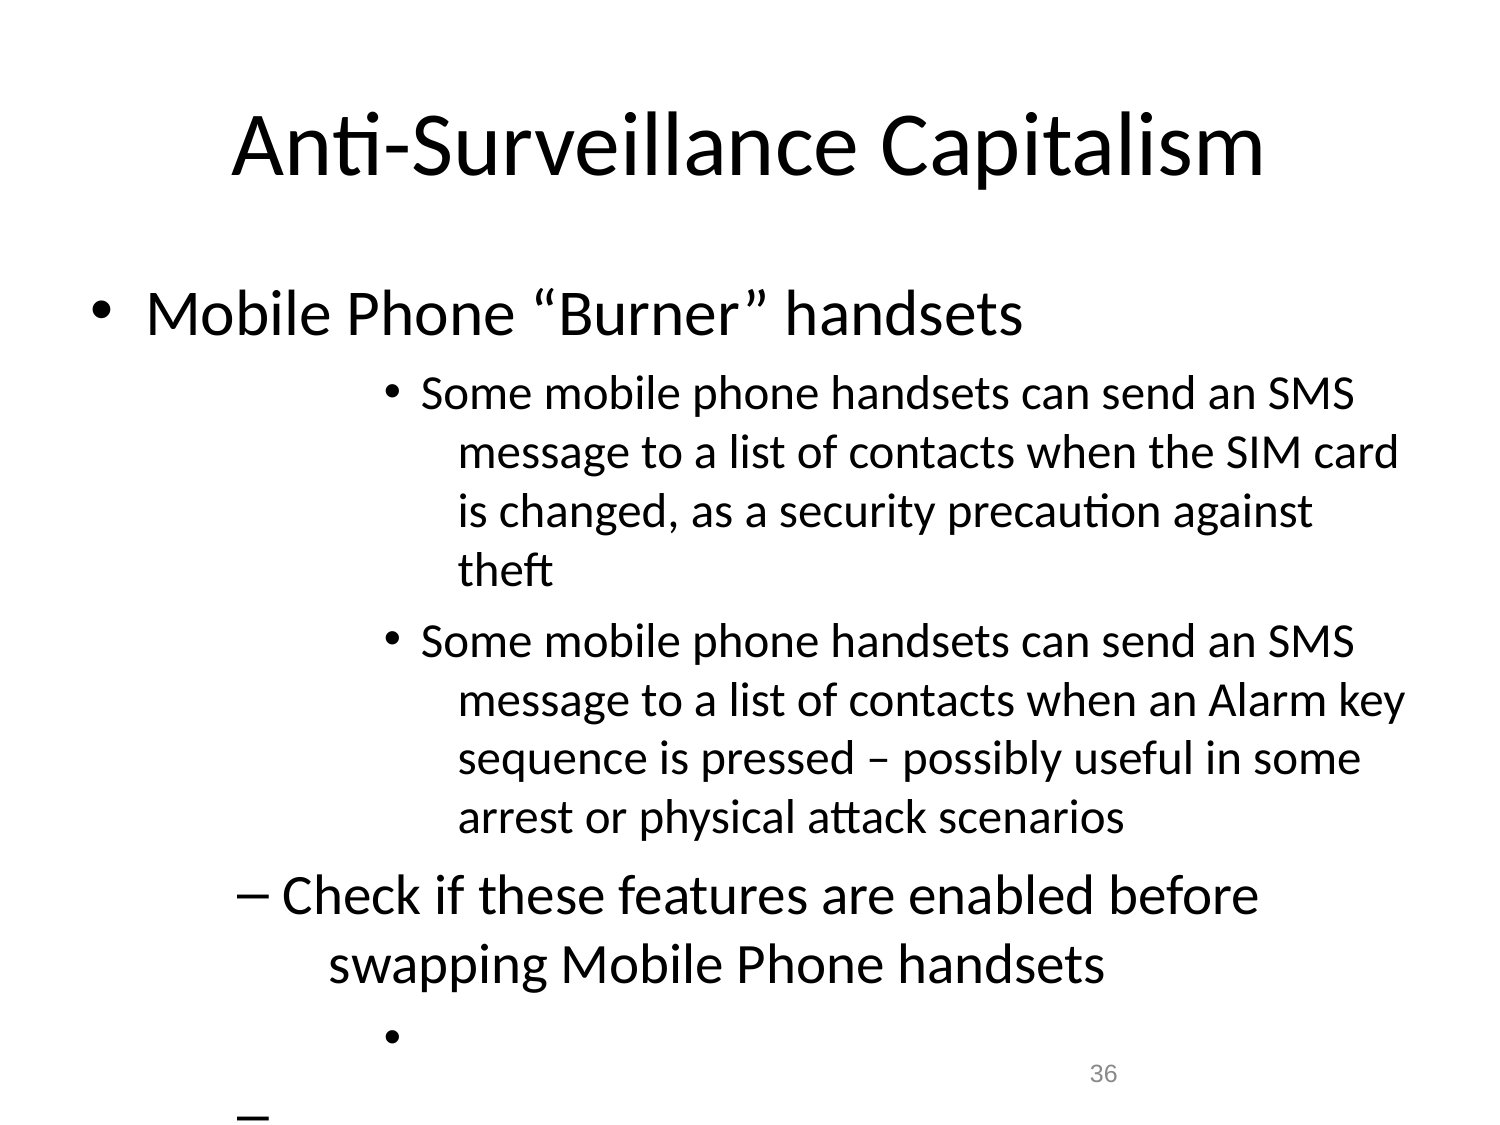

# Anti-Surveillance Capitalism
Mobile Phone “Burner” handsets
Some mobile phone handsets can send an SMS message to a list of contacts when the SIM card is changed, as a security precaution against theft
Some mobile phone handsets can send an SMS message to a list of contacts when an Alarm key sequence is pressed – possibly useful in some arrest or physical attack scenarios
Check if these features are enabled before swapping Mobile Phone handsets
36